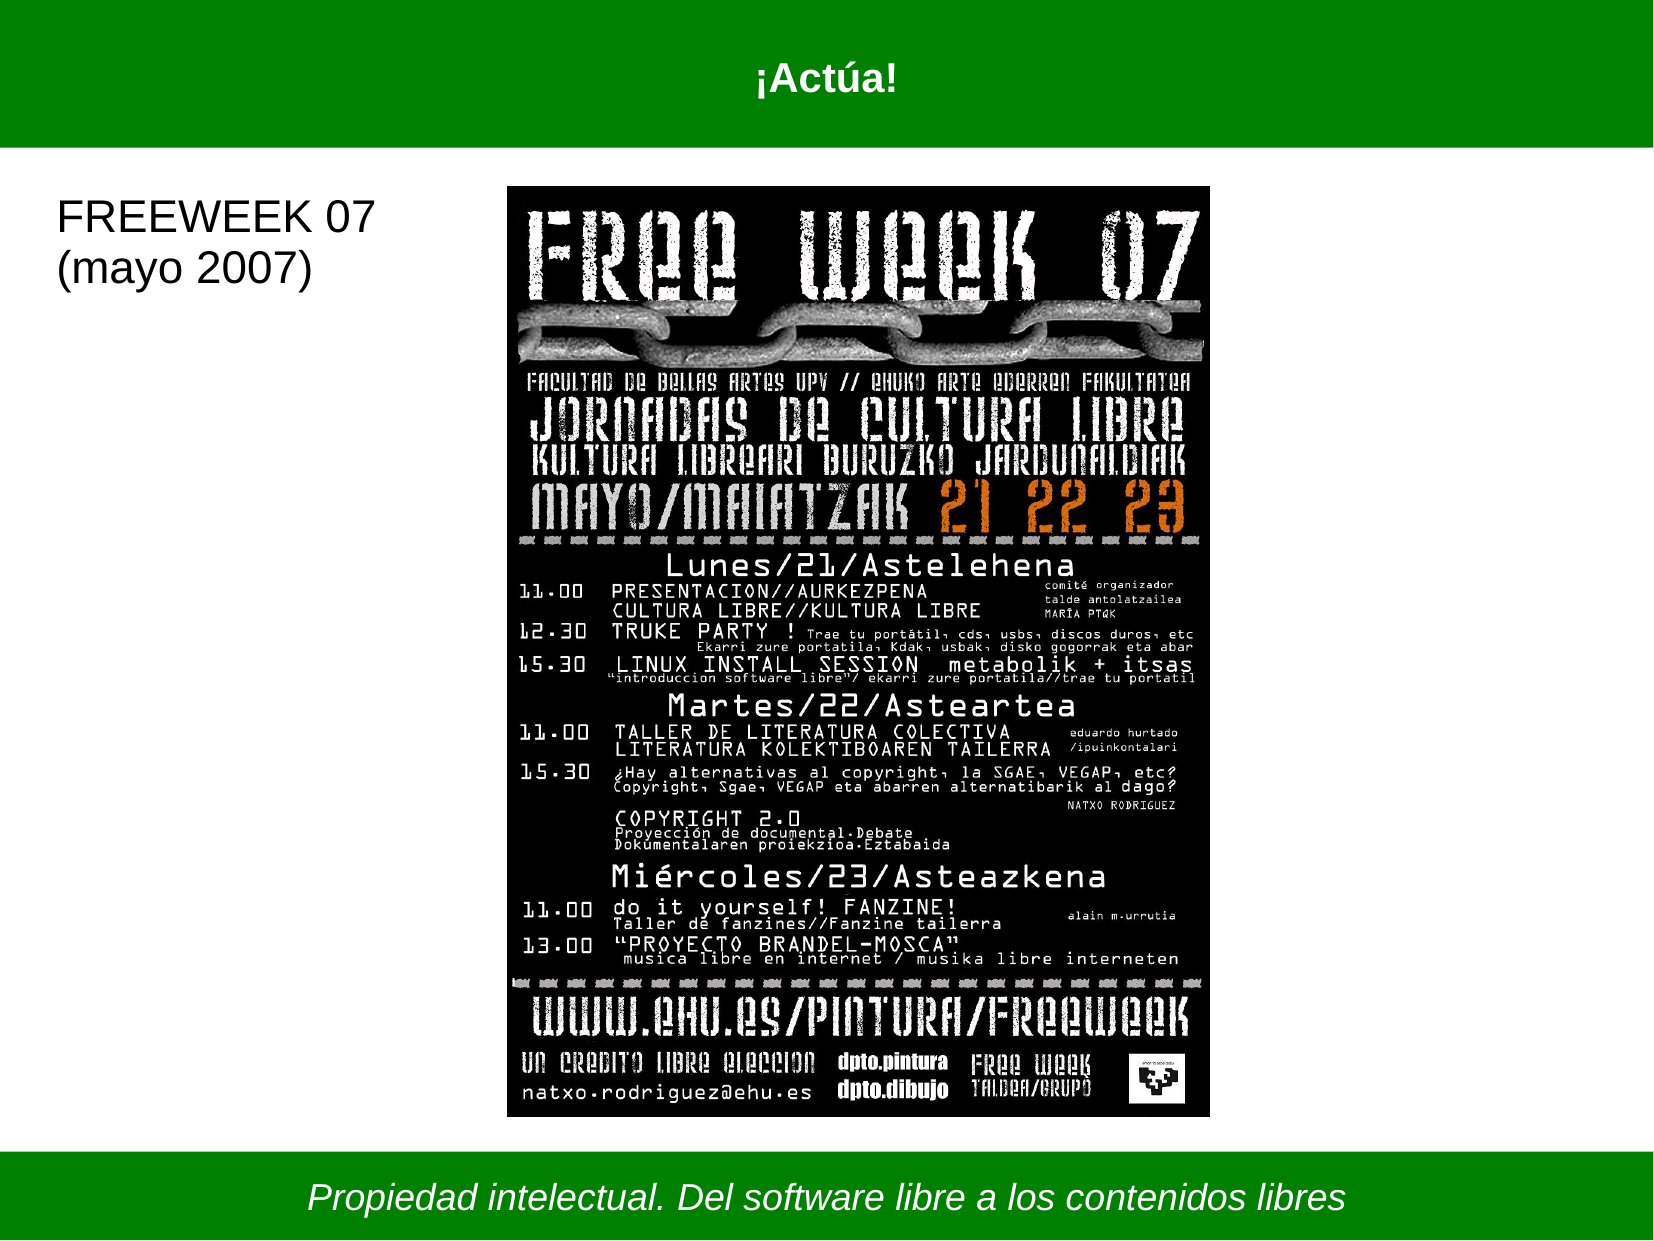

¡Actúa!
FREEWEEK 07
(mayo 2007)
Propiedad intelectual. Del software libre a los contenidos libres